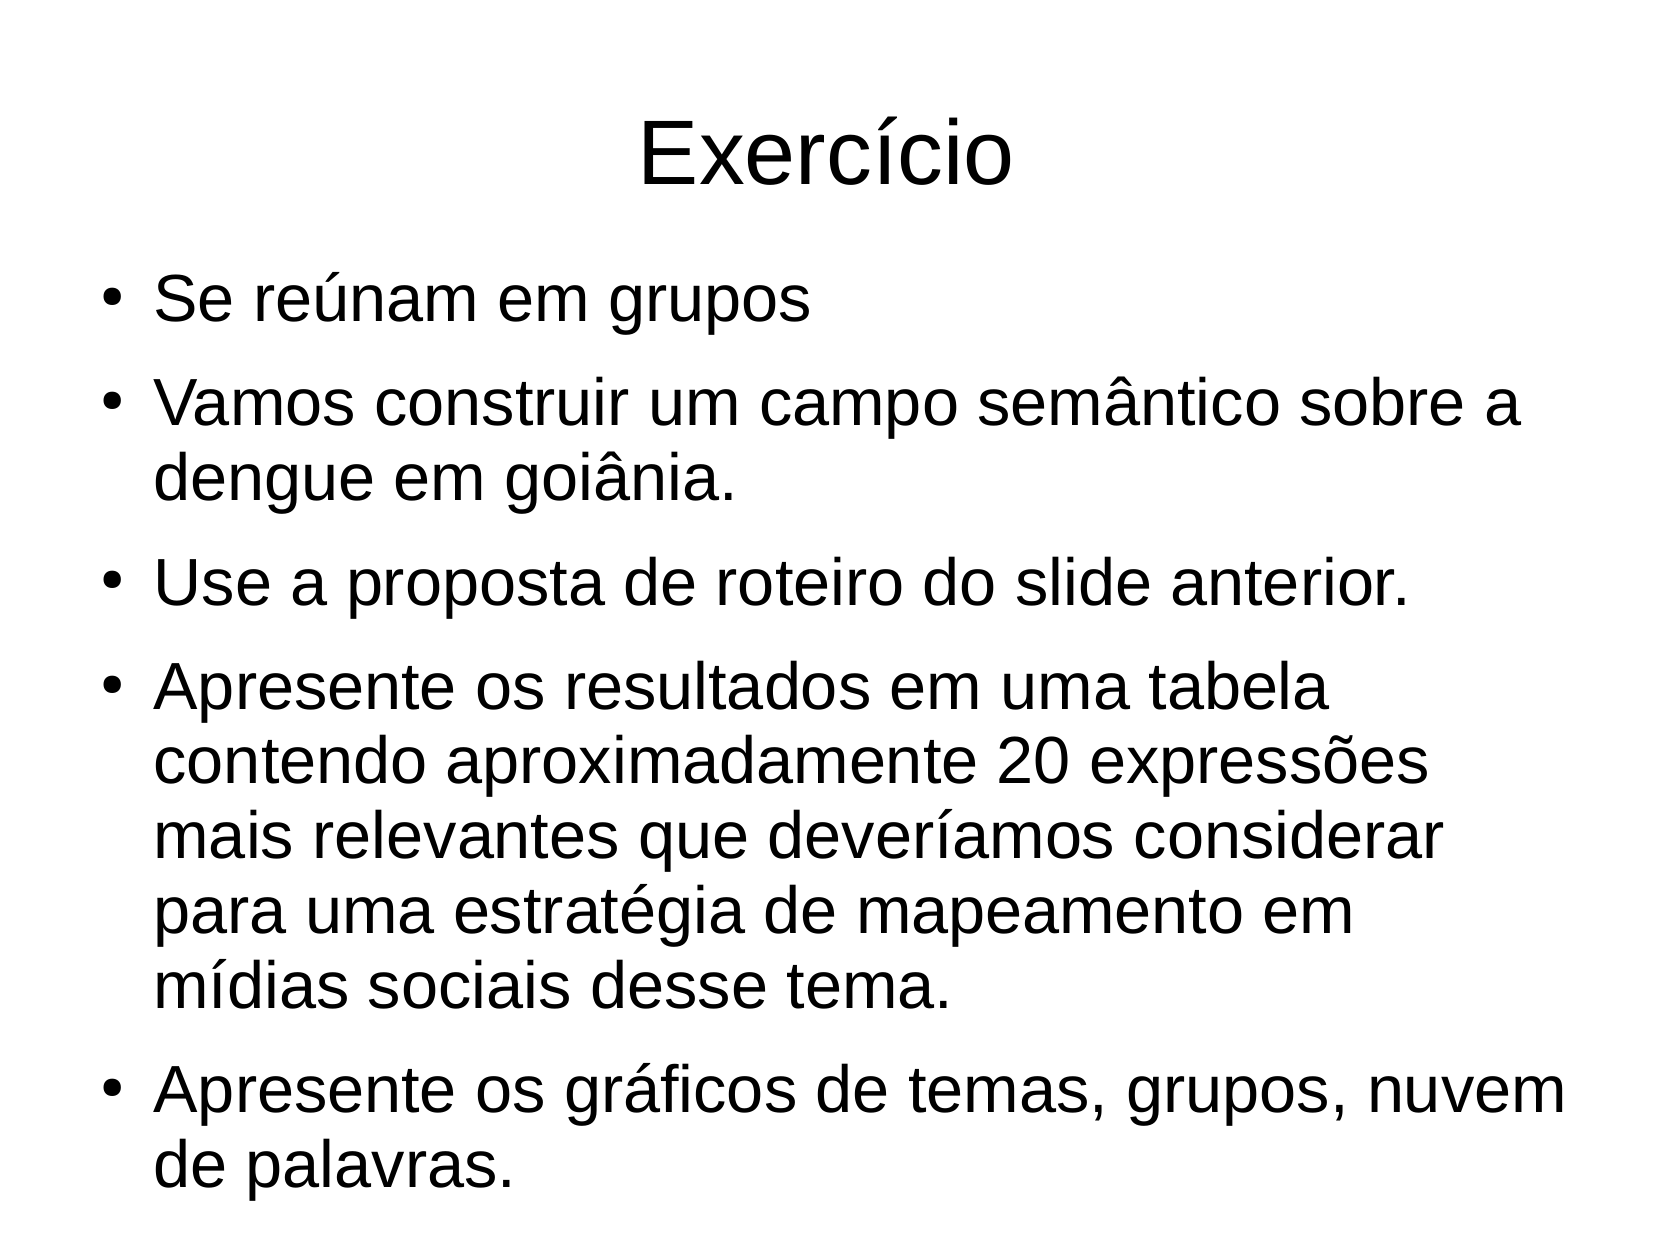

# Exercício
Se reúnam em grupos
Vamos construir um campo semântico sobre a dengue em goiânia.
Use a proposta de roteiro do slide anterior.
Apresente os resultados em uma tabela contendo aproximadamente 20 expressões mais relevantes que deveríamos considerar para uma estratégia de mapeamento em mídias sociais desse tema.
Apresente os gráficos de temas, grupos, nuvem de palavras.